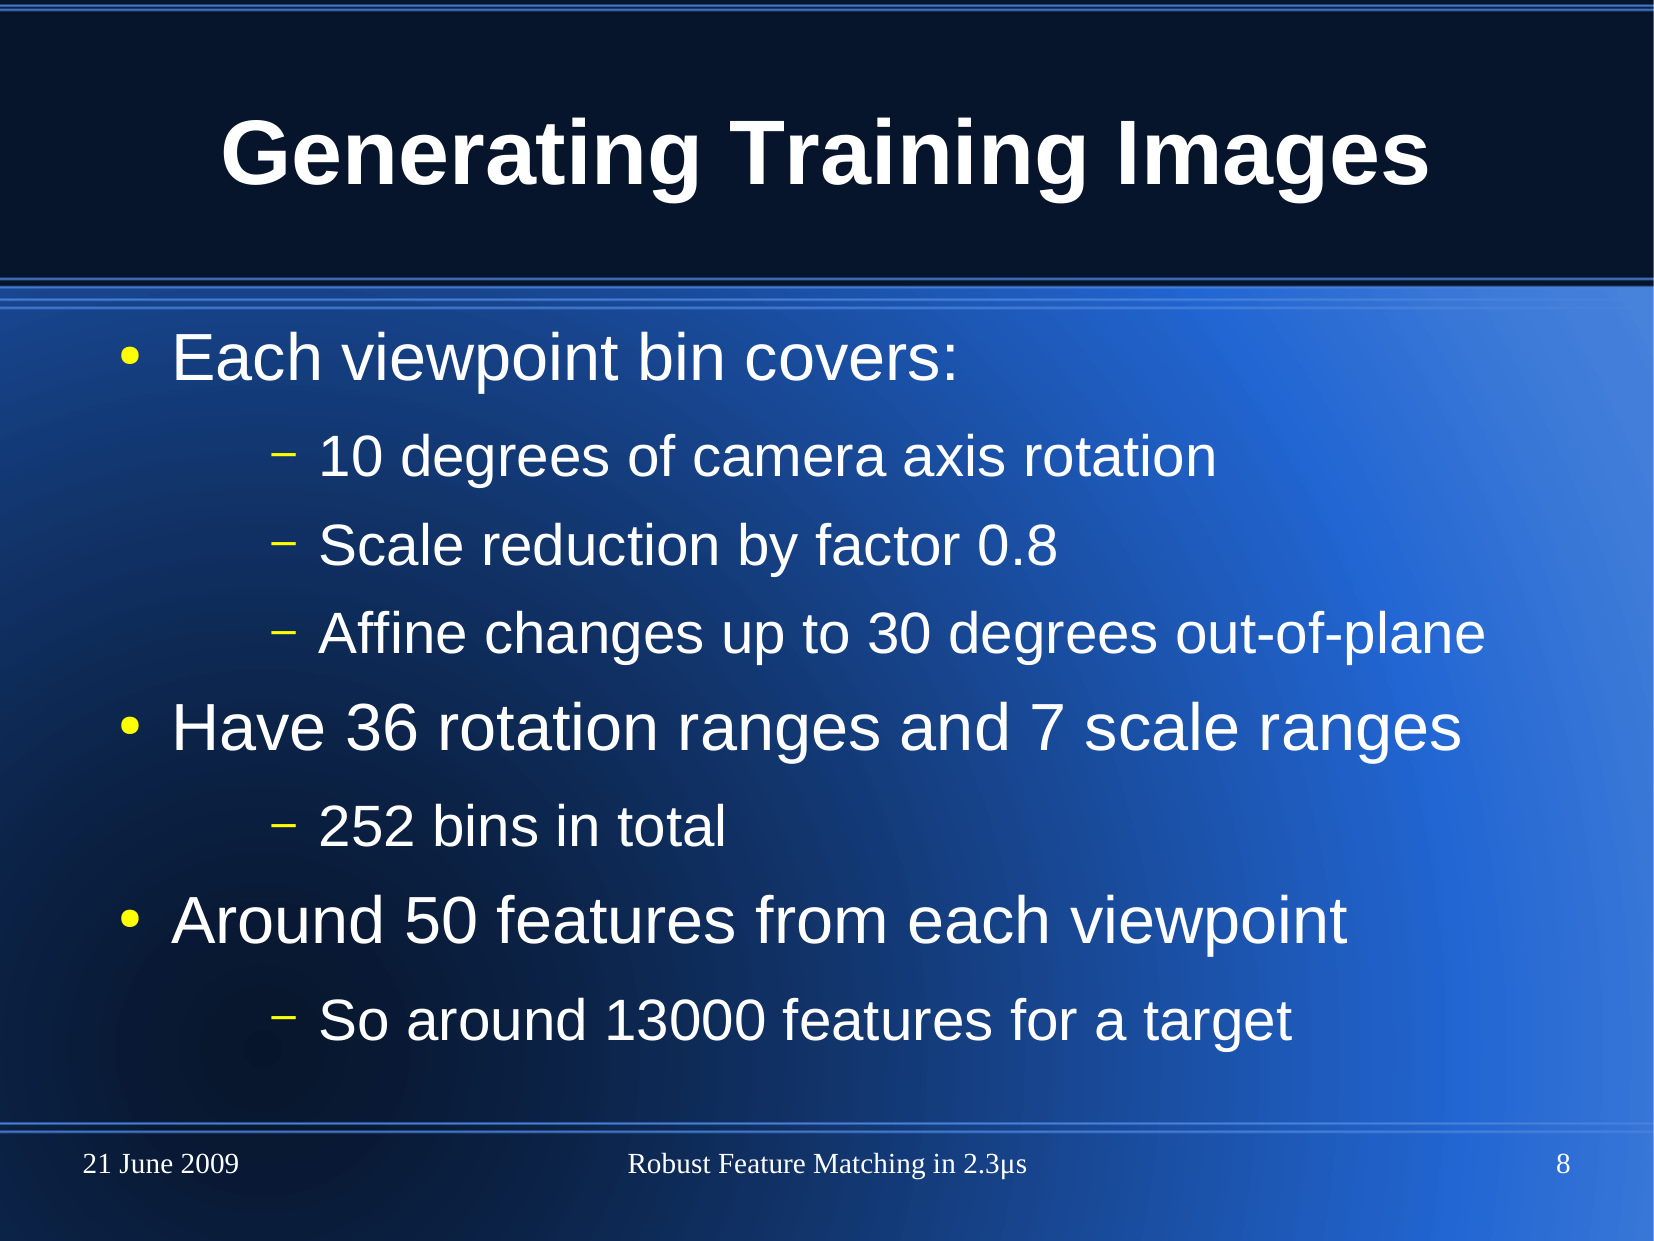

# Generating Training Images
Each viewpoint bin covers:
10 degrees of camera axis rotation
Scale reduction by factor 0.8
Affine changes up to 30 degrees out-of-plane
Have 36 rotation ranges and 7 scale ranges
252 bins in total
Around 50 features from each viewpoint
So around 13000 features for a target
21 June 2009
Robust Feature Matching in 2.3μs
8